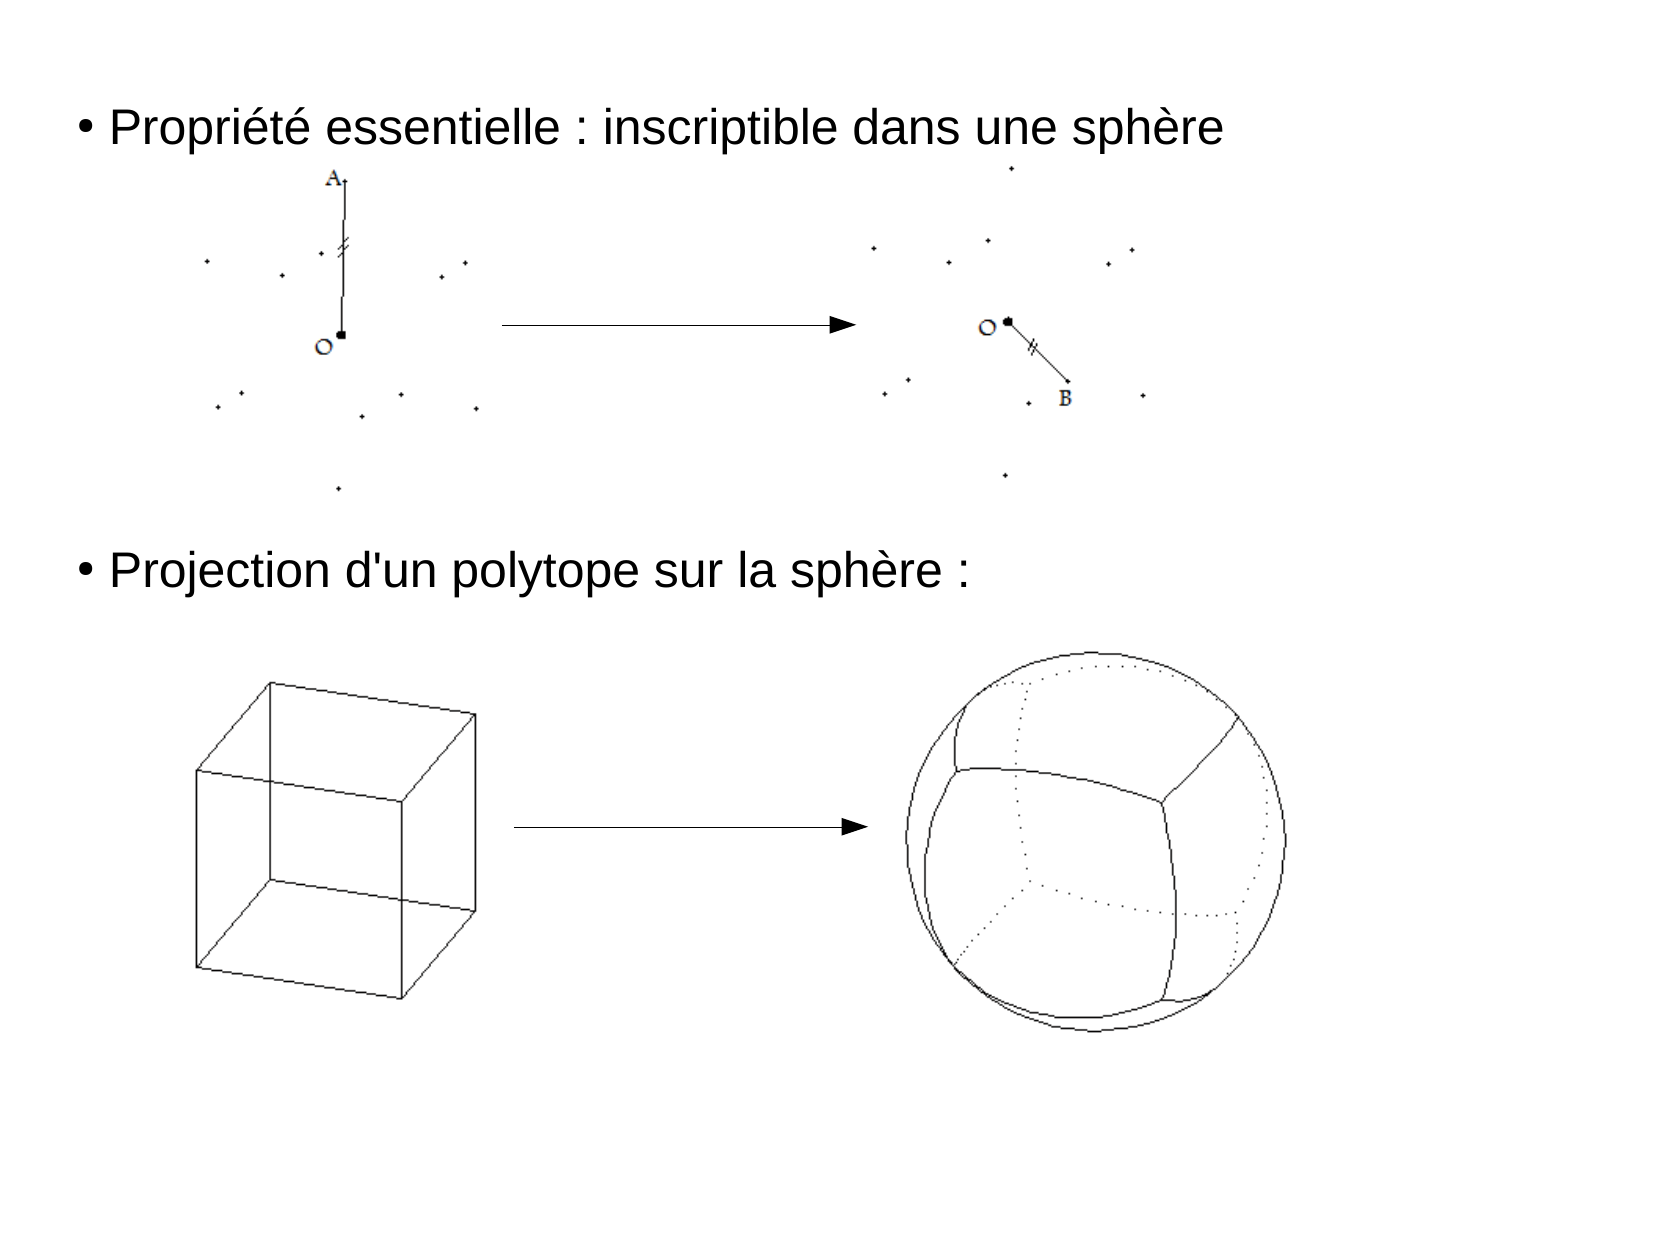

Propriété essentielle : inscriptible dans une sphère
 Projection d'un polytope sur la sphère :